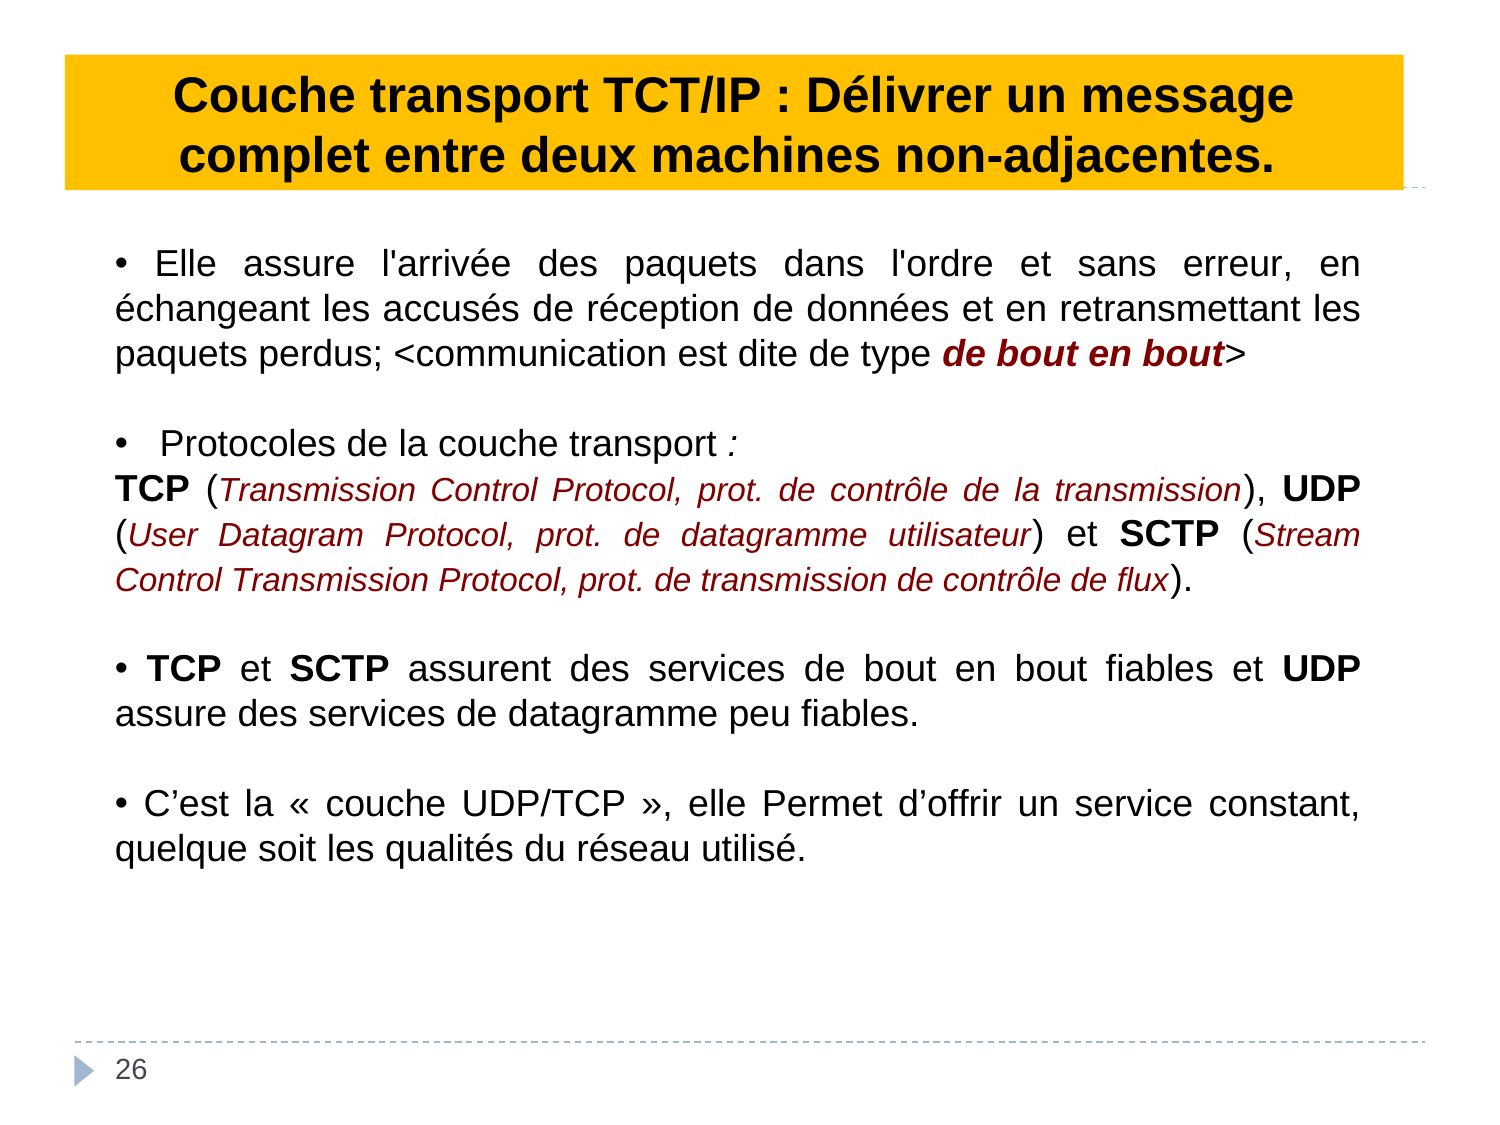

Couche transport TCT/IP : Délivrer un message complet entre deux machines non-adjacentes.
.
 Elle assure l'arrivée des paquets dans l'ordre et sans erreur, en échangeant les accusés de réception de données et en retransmettant les paquets perdus; <communication est dite de type de bout en bout>
 Protocoles de la couche transport :
TCP (Transmission Control Protocol, prot. de contrôle de la transmission), UDP (User Datagram Protocol, prot. de datagramme utilisateur) et SCTP (Stream Control Transmission Protocol, prot. de transmission de contrôle de flux).
 TCP et SCTP assurent des services de bout en bout fiables et UDP assure des services de datagramme peu fiables.
 C’est la « couche UDP/TCP », elle Permet d’offrir un service constant, quelque soit les qualités du réseau utilisé.